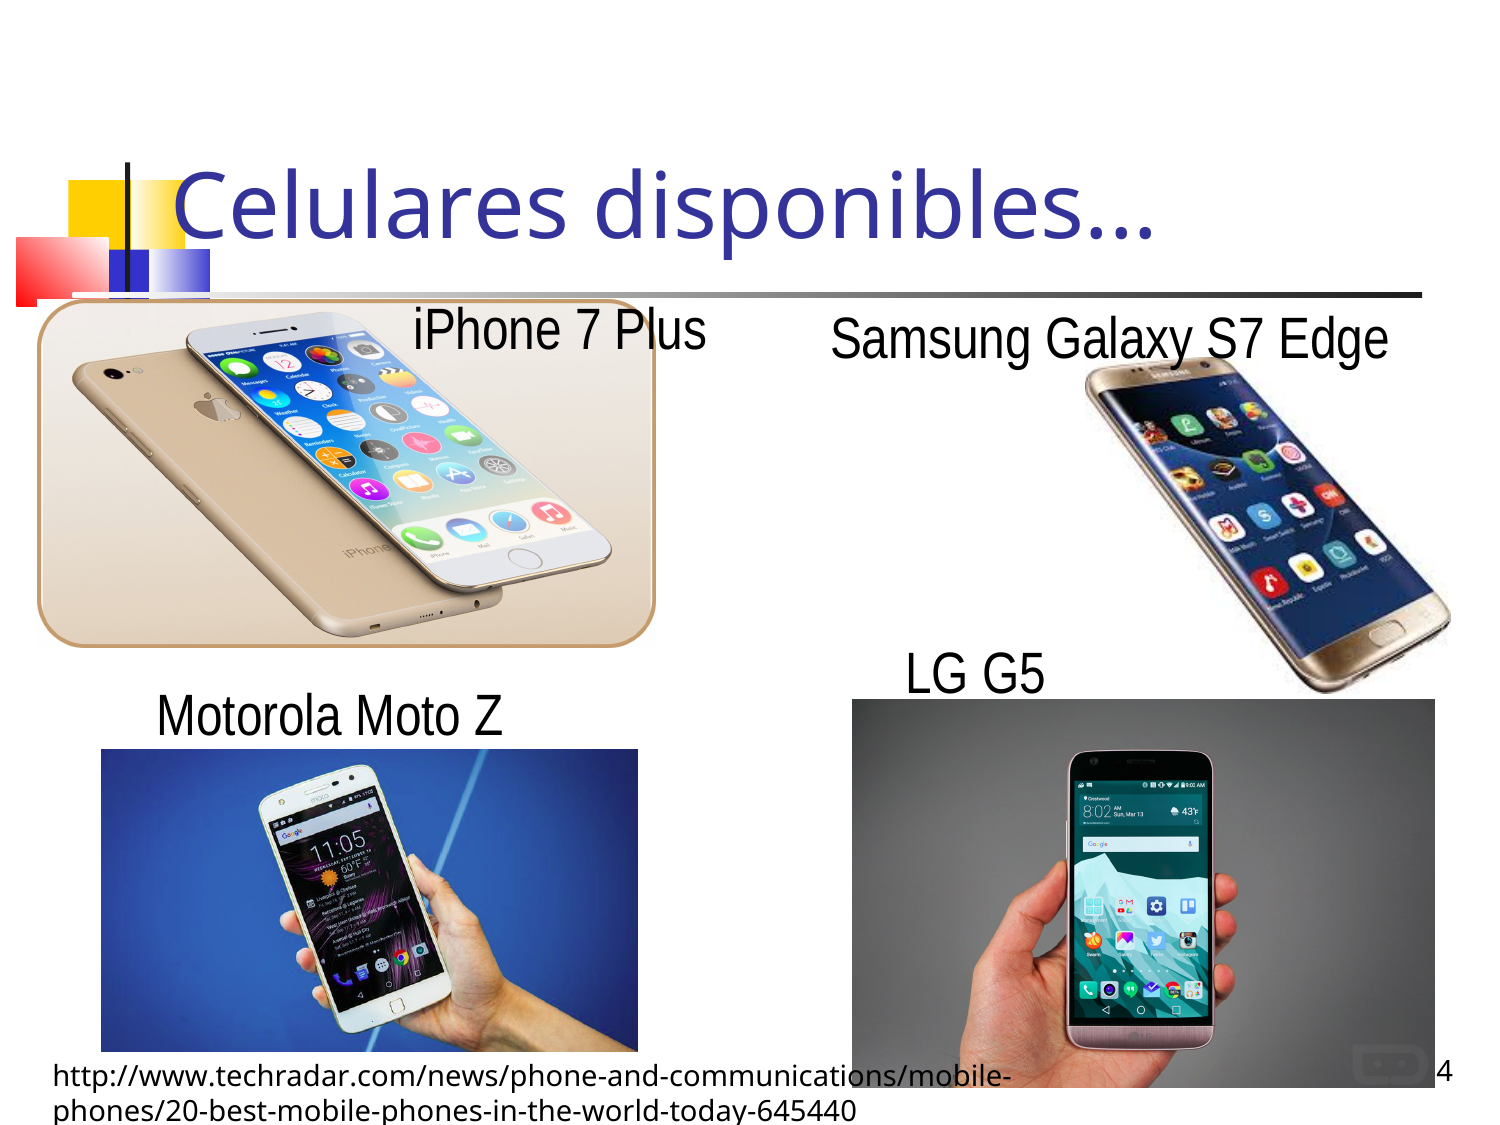

# Celulares disponibles...
iPhone 7 Plus
Samsung Galaxy S7 Edge
LG G5
Motorola Moto Z
http://www.techradar.com/news/phone-and-communications/mobile-phones/20-best-mobile-phones-in-the-world-today-645440